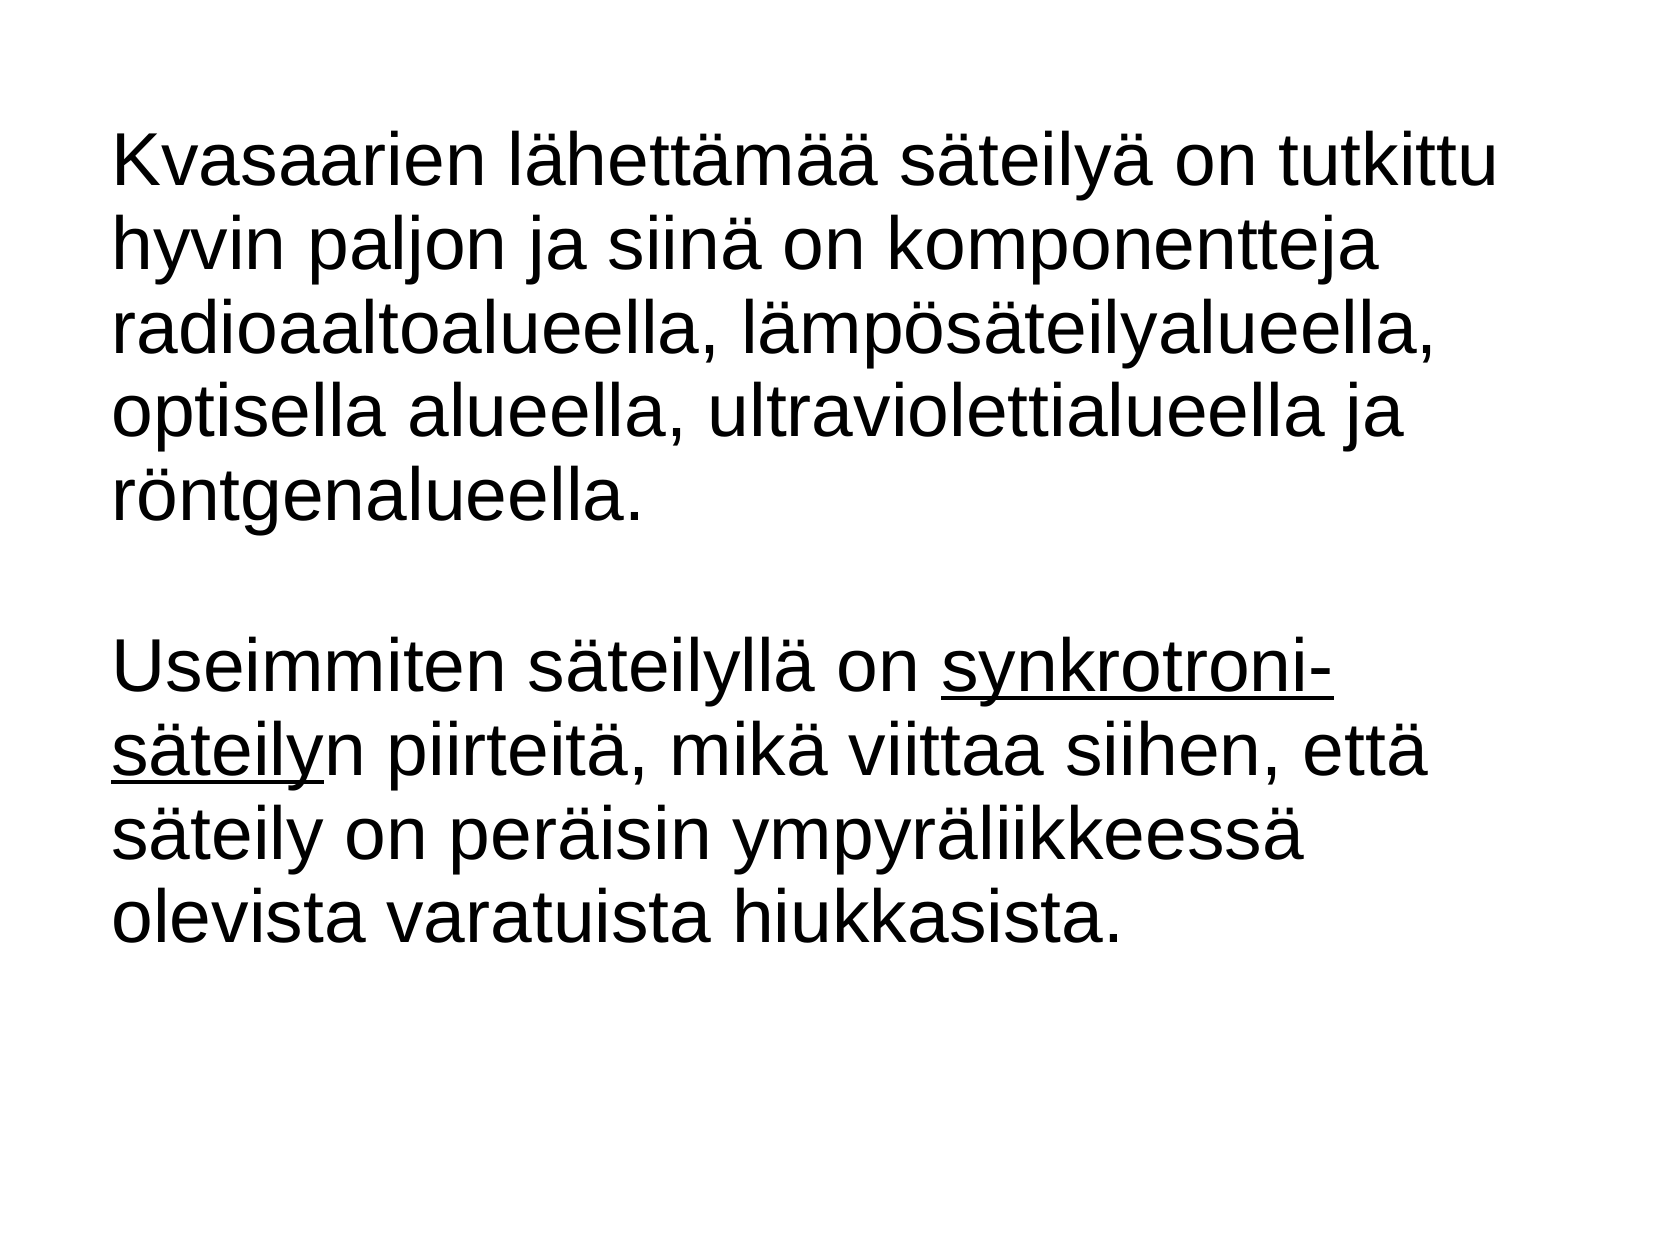

Kvasaarien lähettämää säteilyä on tutkittu
hyvin paljon ja siinä on komponentteja
radioaaltoalueella, lämpösäteilyalueella,
optisella alueella, ultraviolettialueella ja
röntgenalueella.
Useimmiten säteilyllä on synkrotroni-säteilyn piirteitä, mikä viittaa siihen, että säteily on peräisin ympyräliikkeessä olevista varatuista hiukkasista.